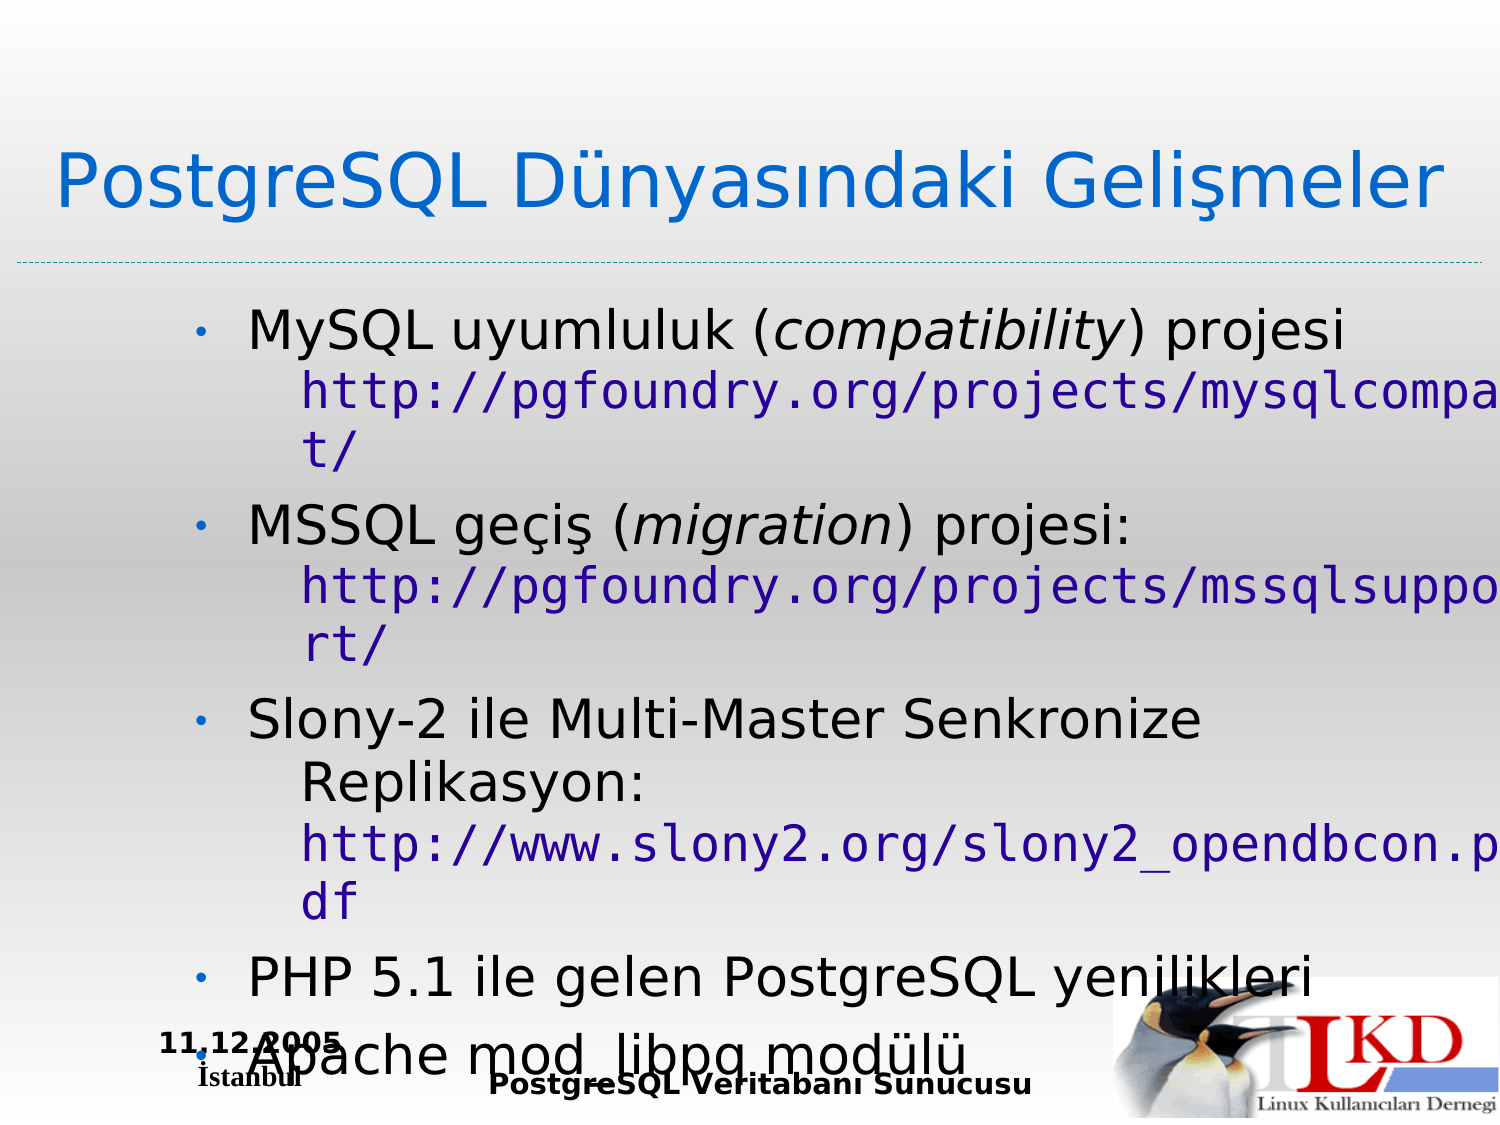

# PostgreSQL Dünyasındaki Gelişmeler
MySQL uyumluluk (compatibility) projesi
http://pgfoundry.org/projects/mysqlcompat/
MSSQL geçiş (migration) projesi:
http://pgfoundry.org/projects/mssqlsupport/
Slony-2 ile Multi-Master Senkronize Replikasyon:
http://www.slony2.org/slony2_opendbcon.pdf
PHP 5.1 ile gelen PostgreSQL yenilikleri
Apache mod_libpq modülü